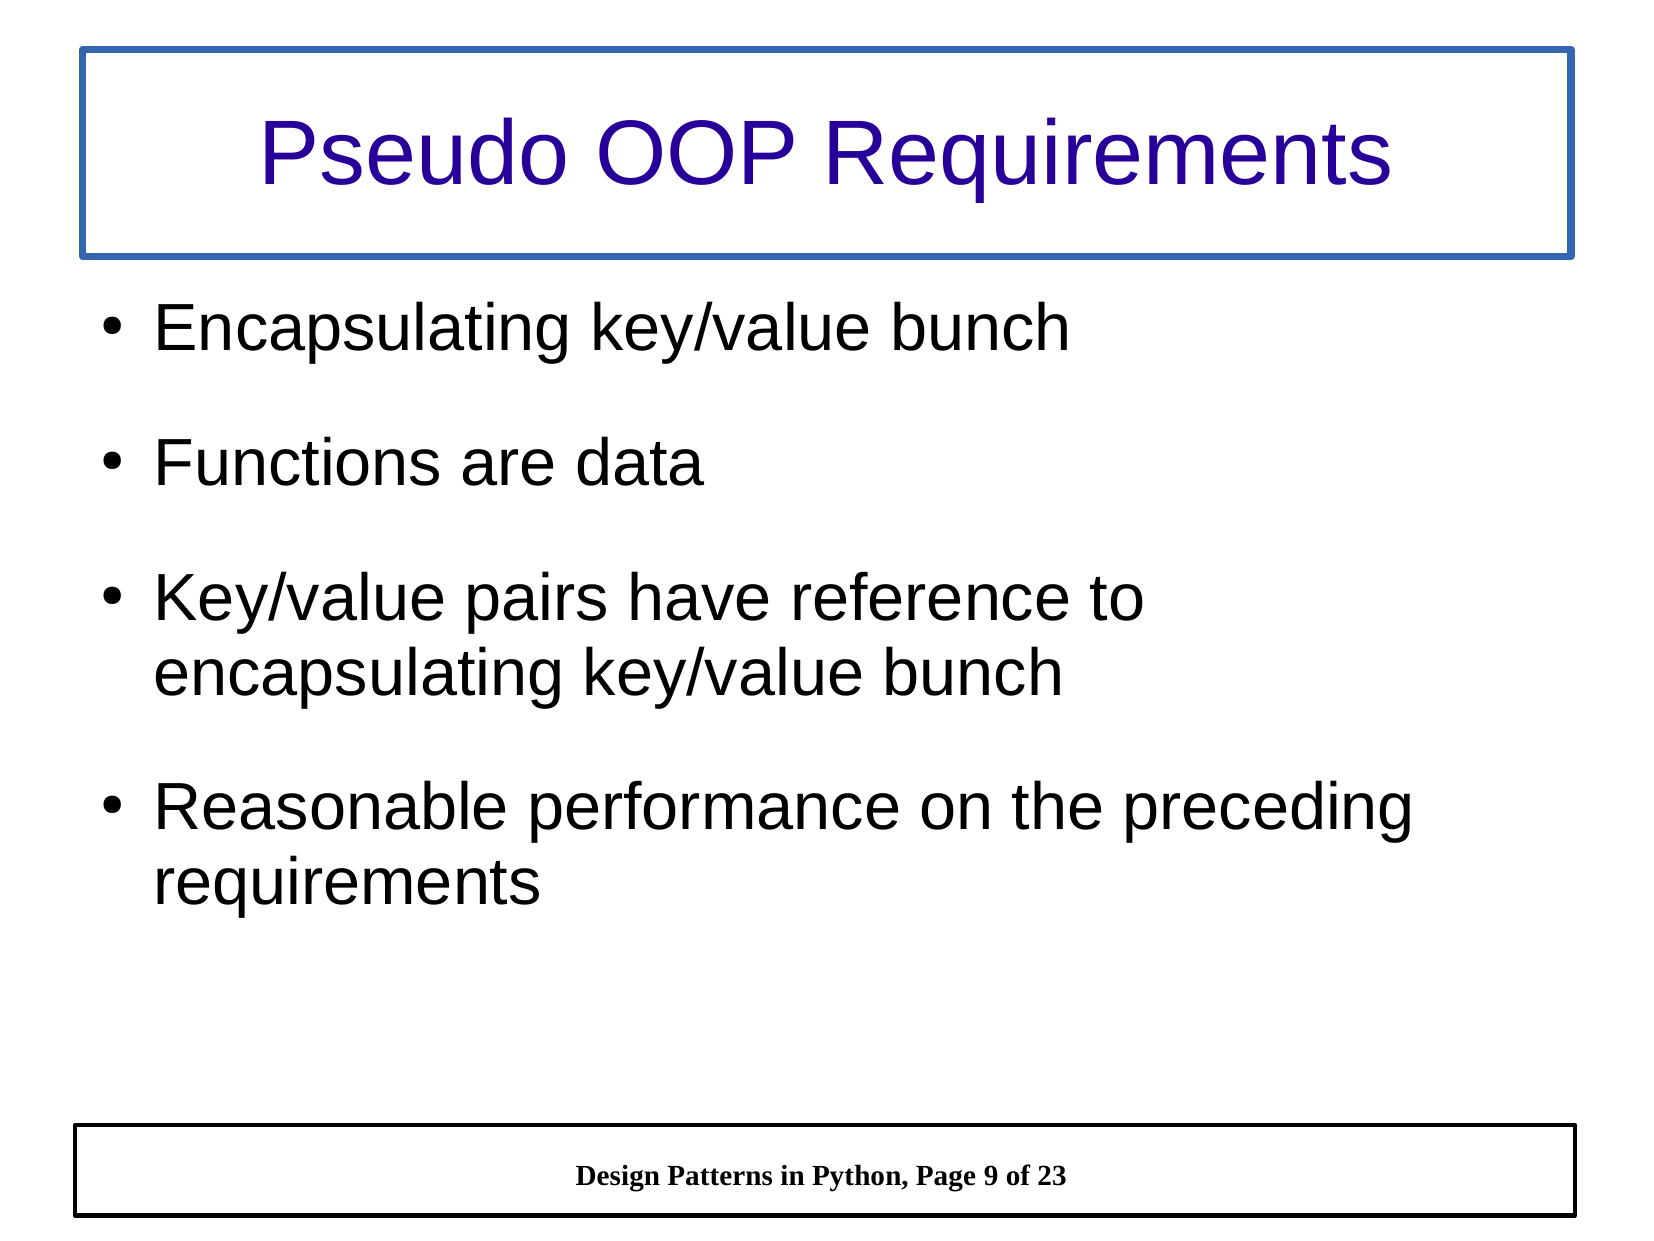

# Pseudo OOP Requirements
Encapsulating key/value bunch
Functions are data
Key/value pairs have reference to encapsulating key/value bunch
Reasonable performance on the preceding requirements